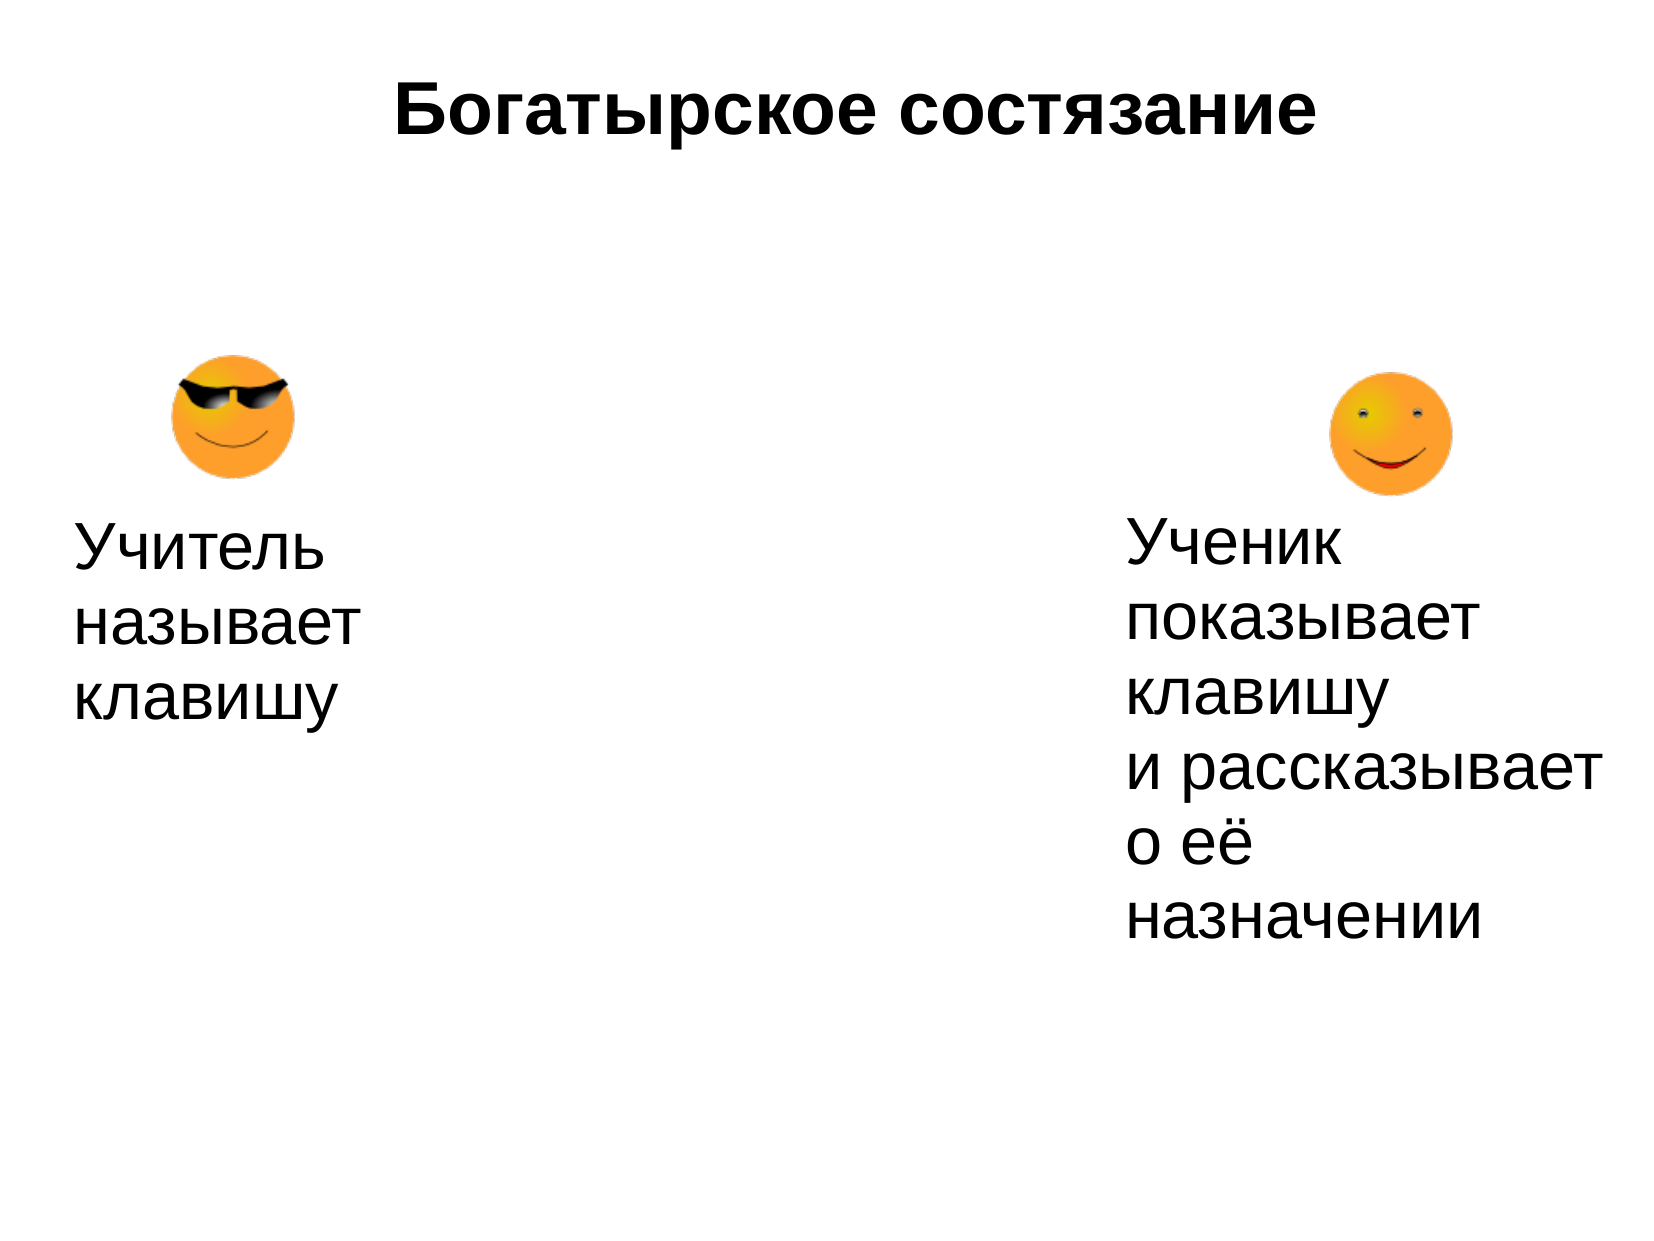

Богатырское состязание
Ученик показывает
клавишу
и рассказывает
о её назначении
Учитель называет
клавишу